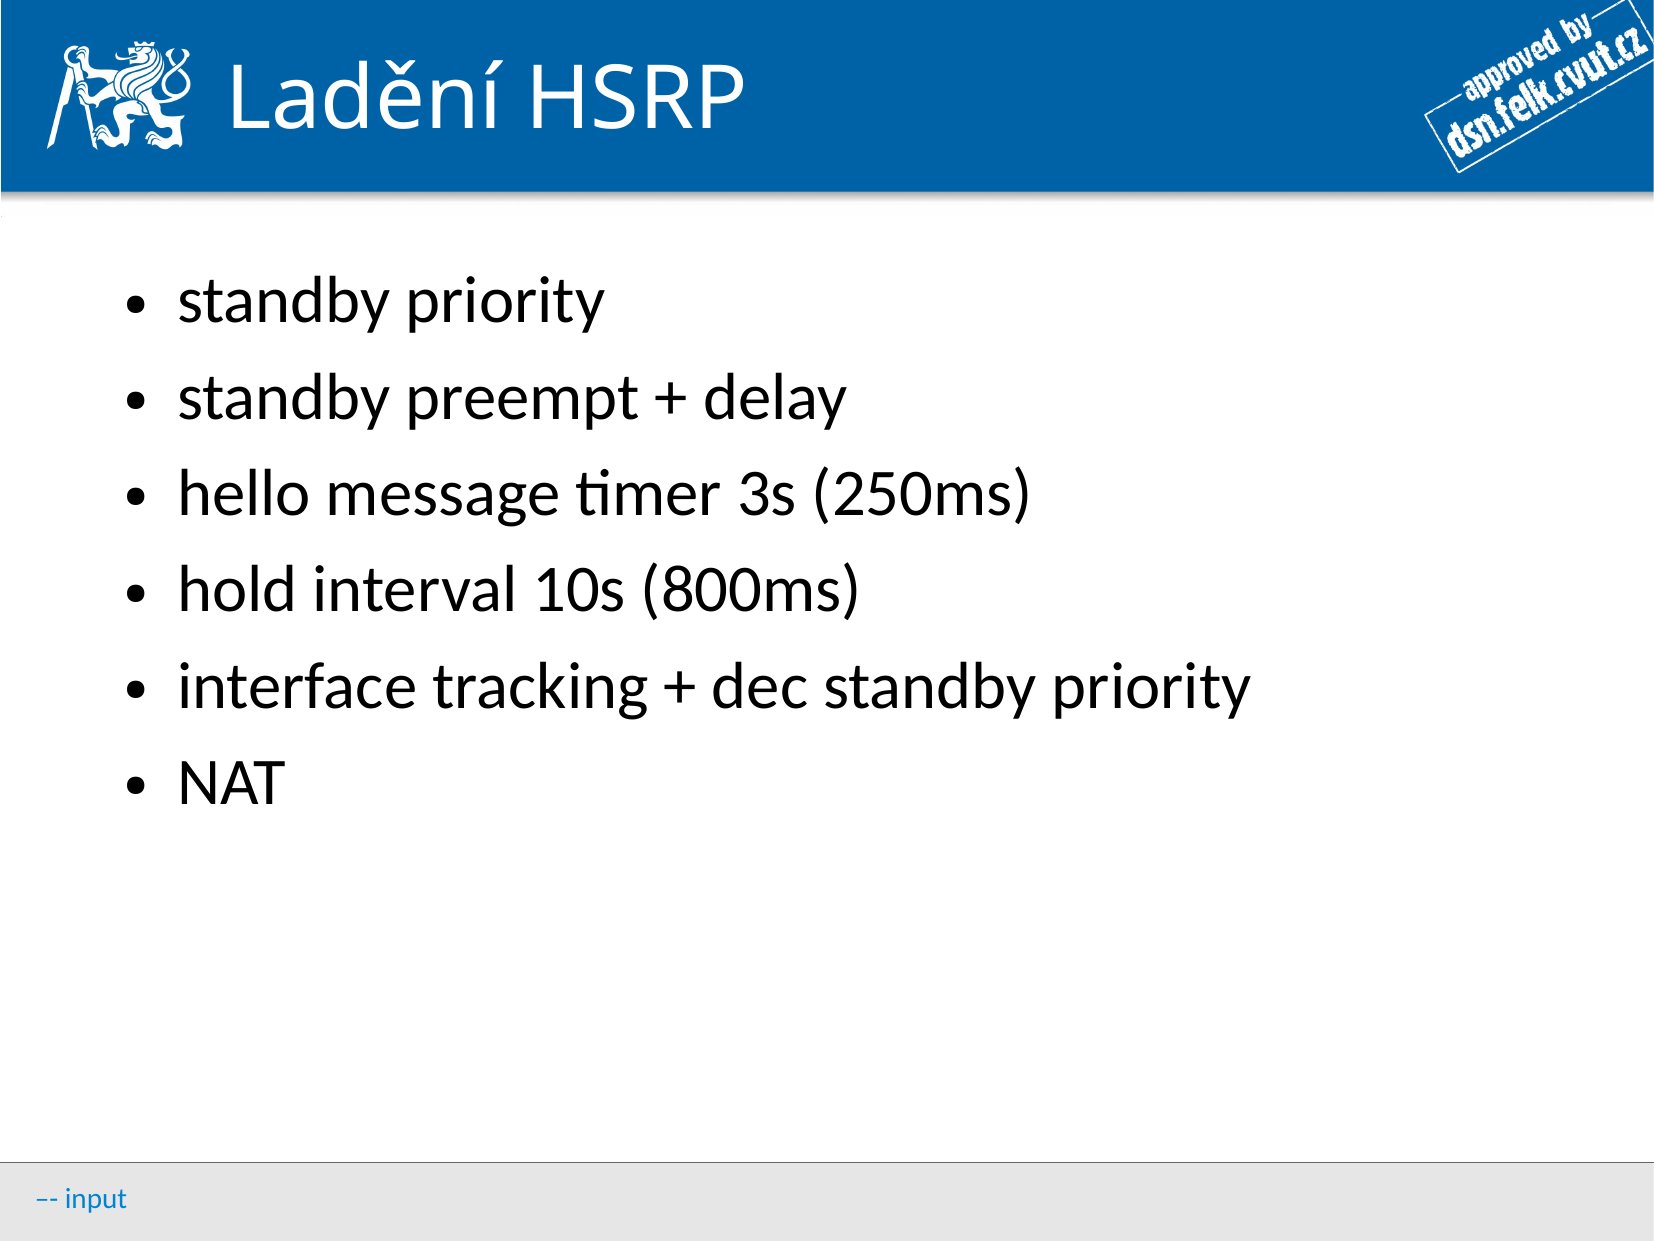

# Ladění HSRP
standby priority
standby preempt + delay
hello message timer 3s (250ms)
hold interval 10s (800ms)
interface tracking + dec standby priority
NAT